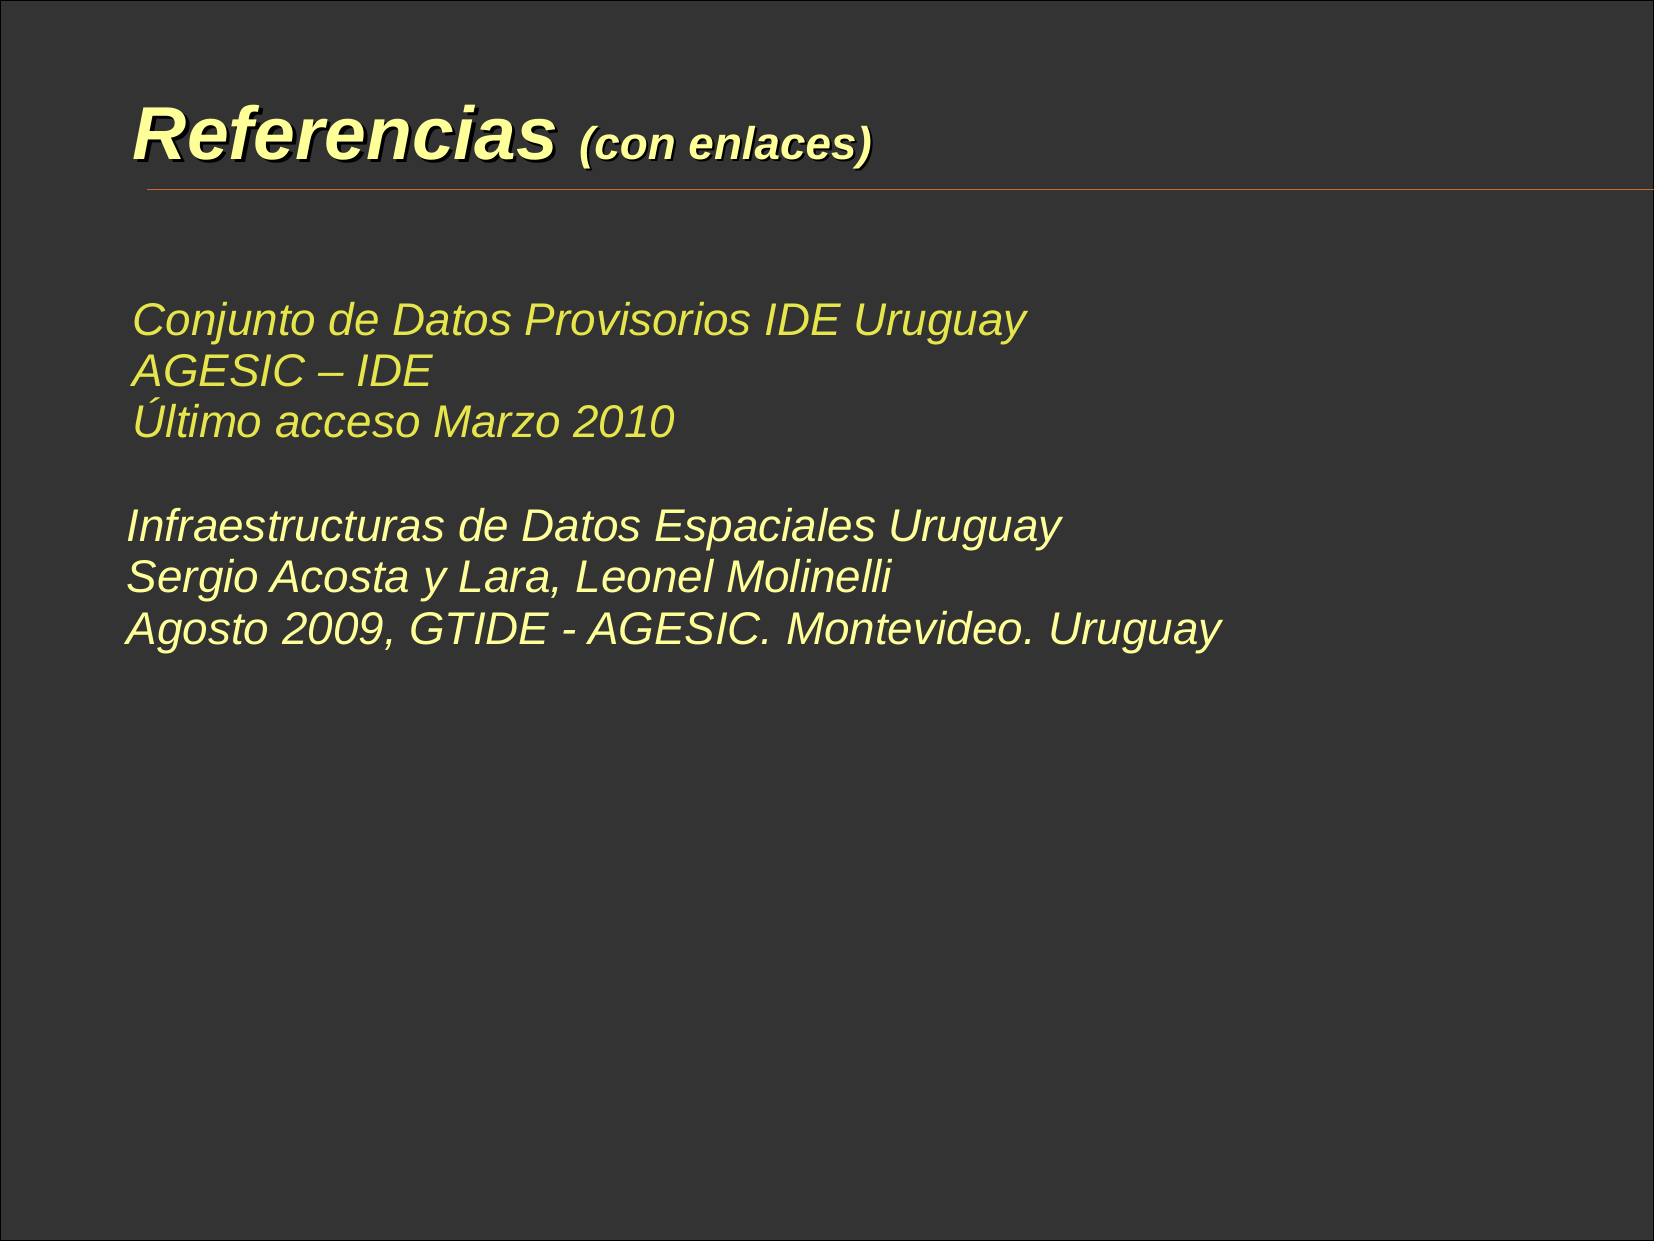

Referencias (con enlaces)
Conjunto de Datos Provisorios IDE Uruguay
AGESIC – IDE
Último acceso Marzo 2010
Infraestructuras de Datos Espaciales Uruguay
Sergio Acosta y Lara, Leonel Molinelli
Agosto 2009, GTIDE - AGESIC. Montevideo. Uruguay